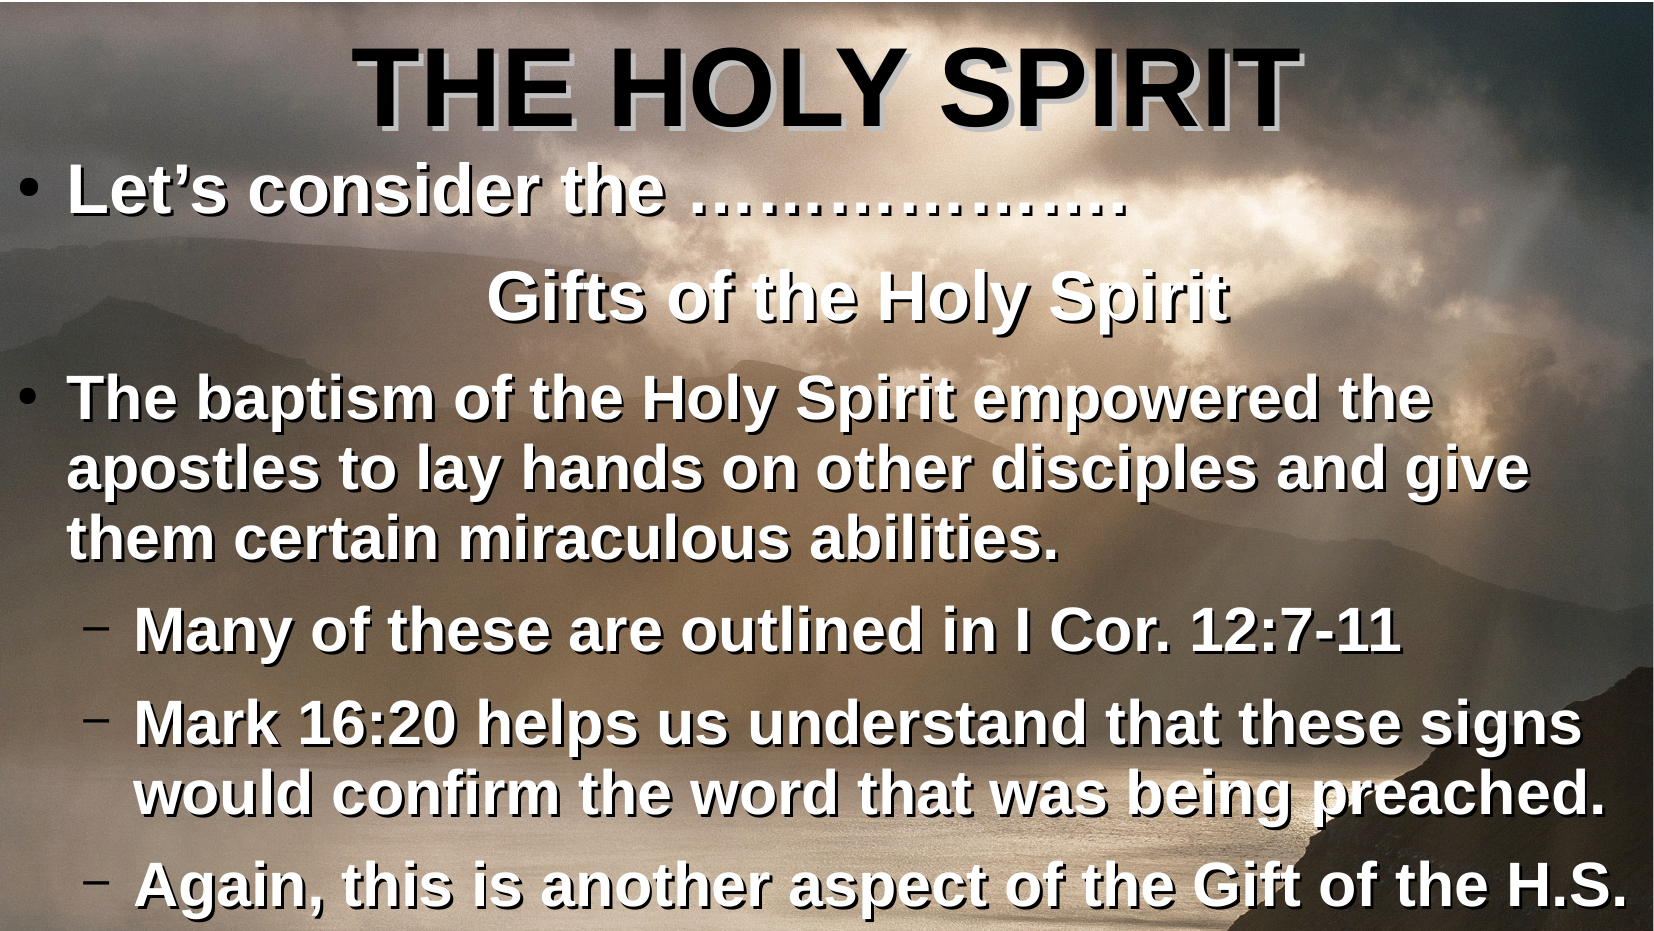

# THE HOLY SPIRIT
Let’s consider the ……………….
Gifts of the Holy Spirit
The baptism of the Holy Spirit empowered the apostles to lay hands on other disciples and give them certain miraculous abilities.
Many of these are outlined in I Cor. 12:7-11
Mark 16:20 helps us understand that these signs would confirm the word that was being preached.
Again, this is another aspect of the Gift of the H.S.